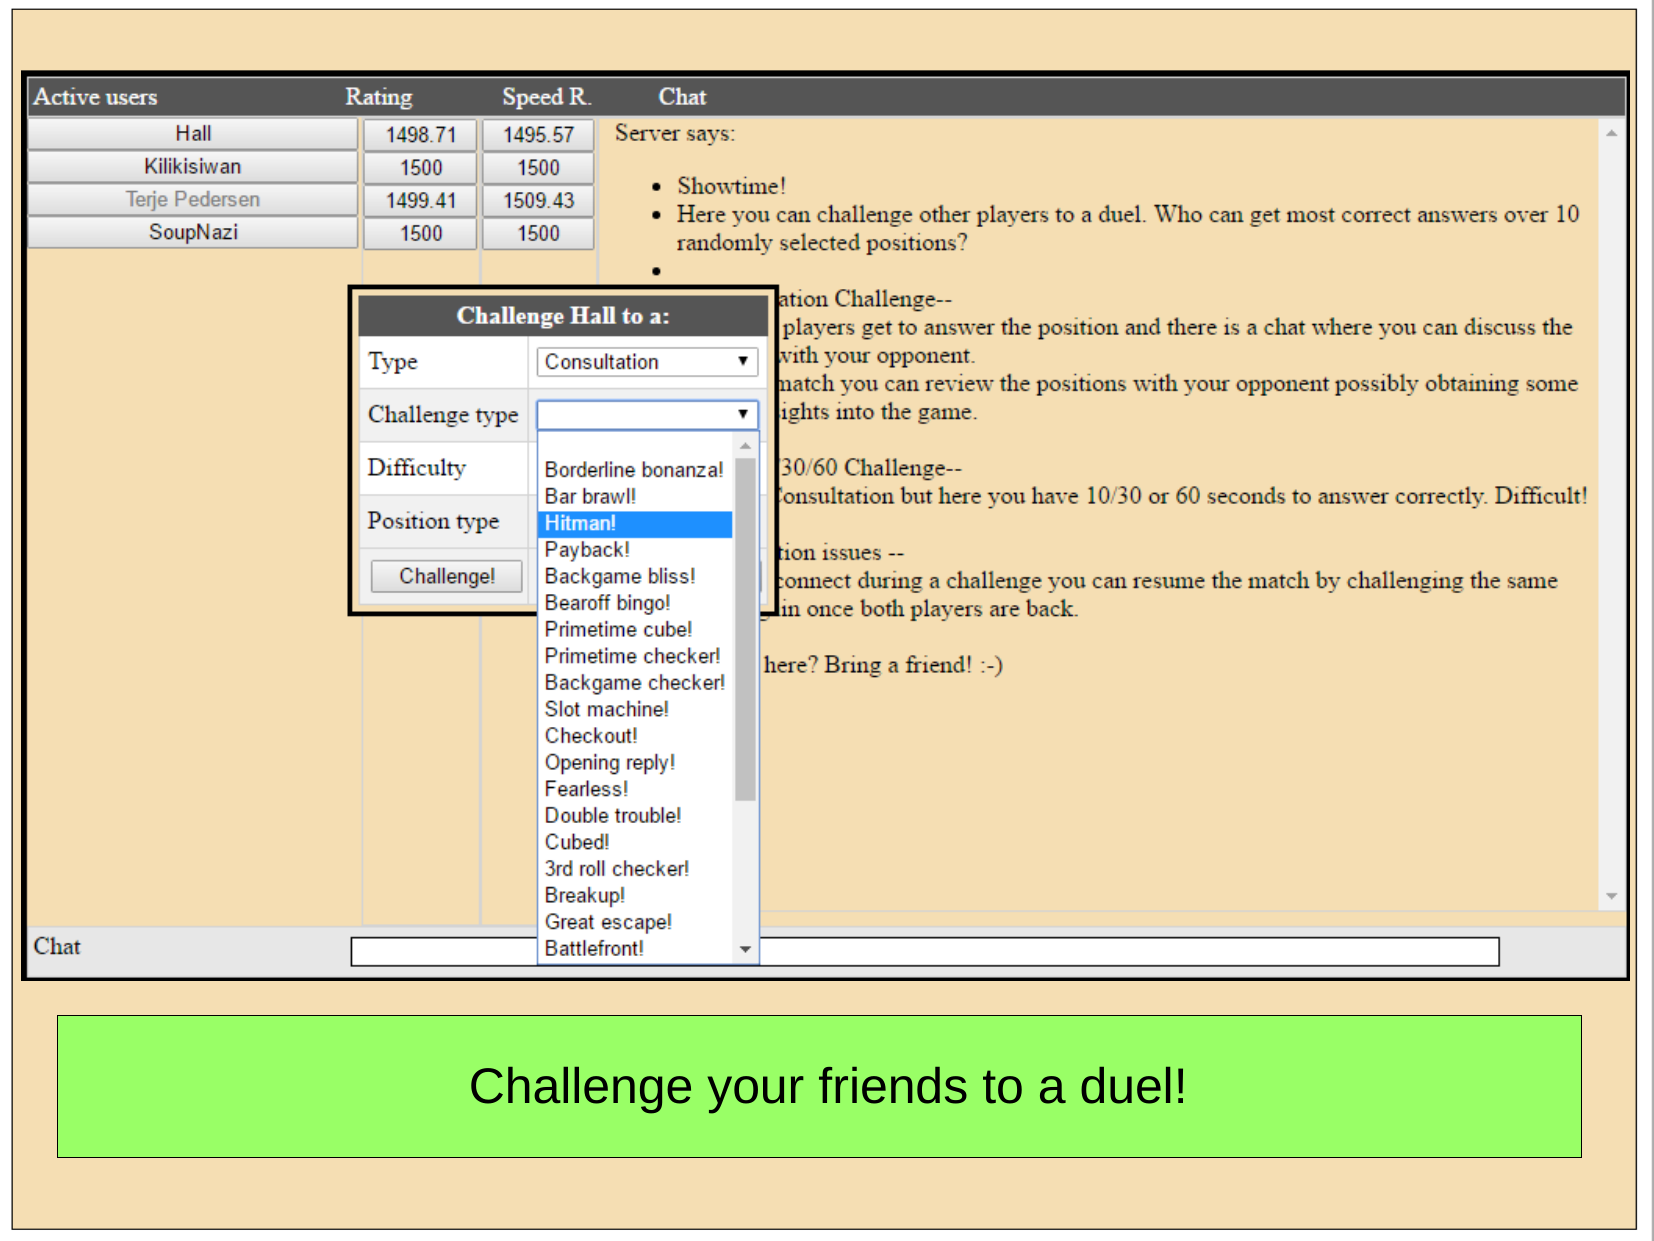

# Backgammon Studio
Challenge your friends to a duel!